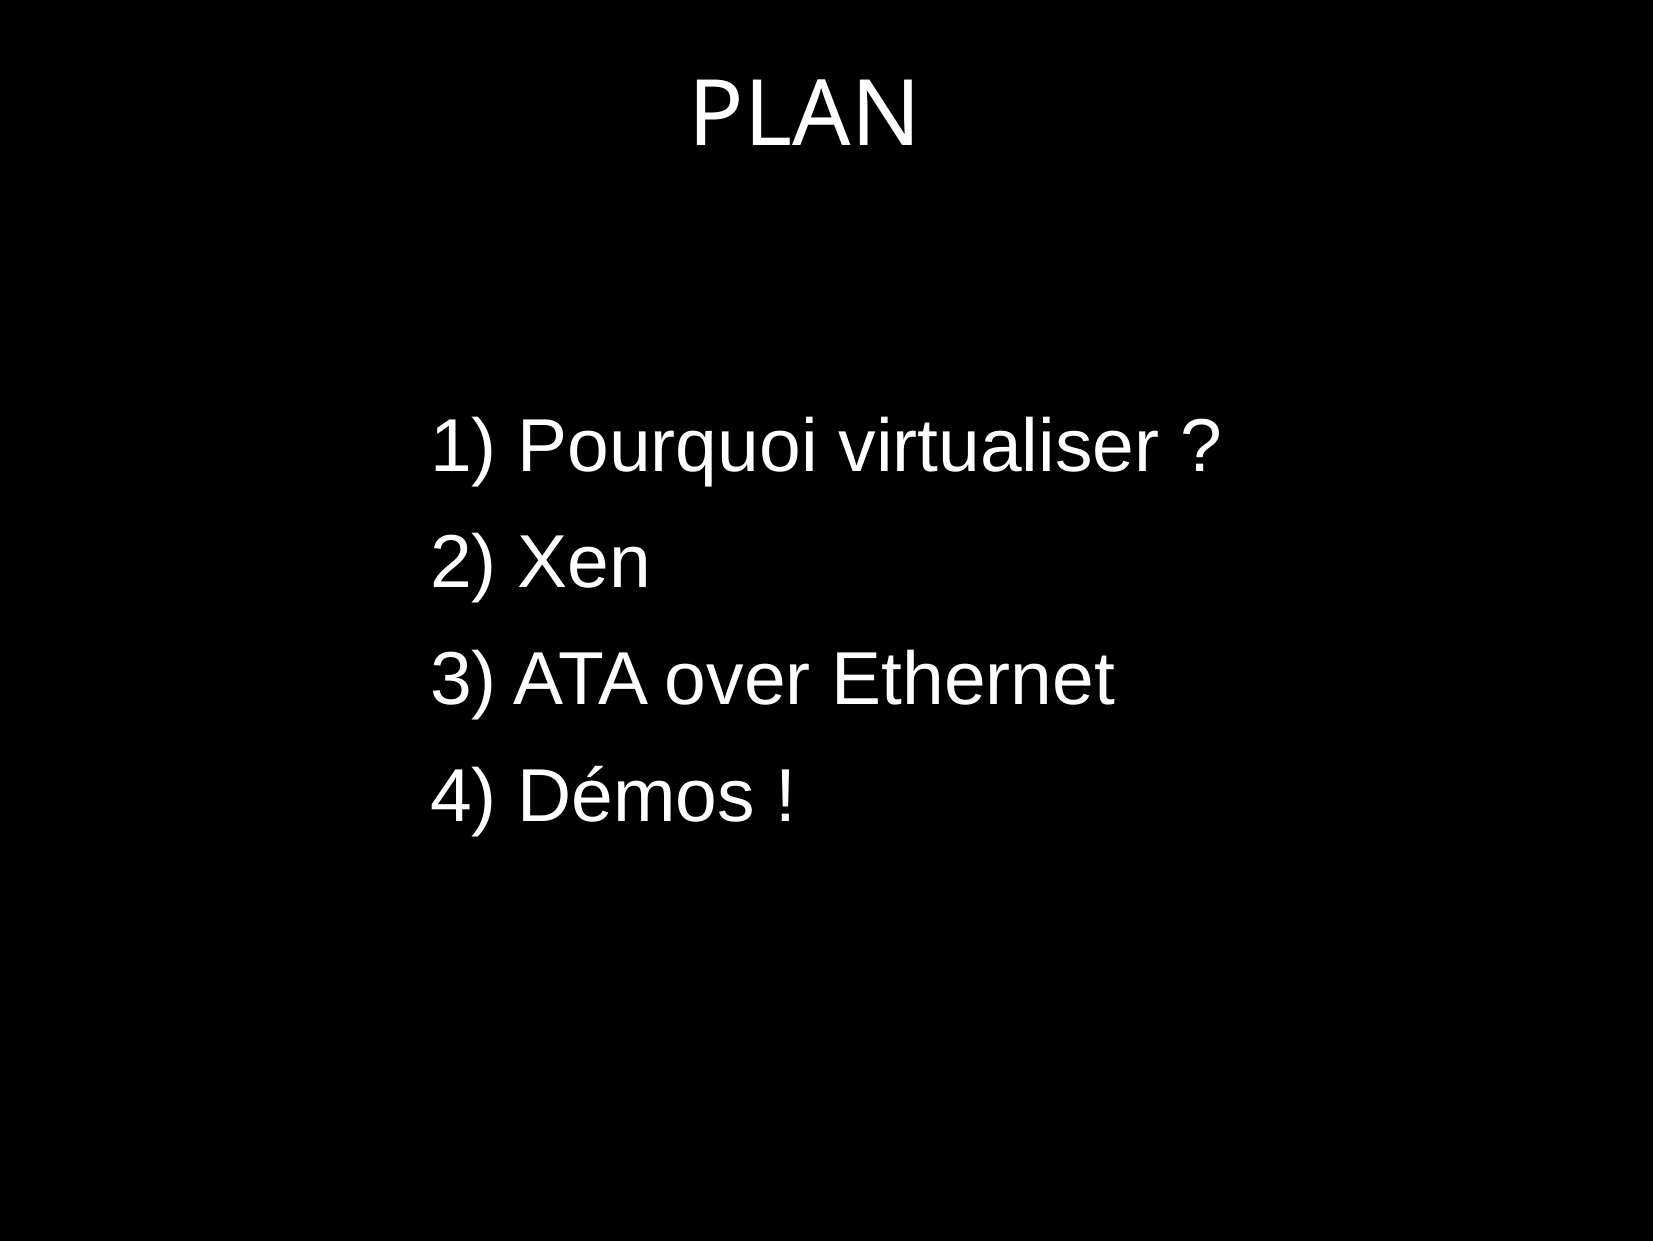

PLAN
1) Pourquoi virtualiser ?
2) Xen
3) ATA over Ethernet
4) Démos !